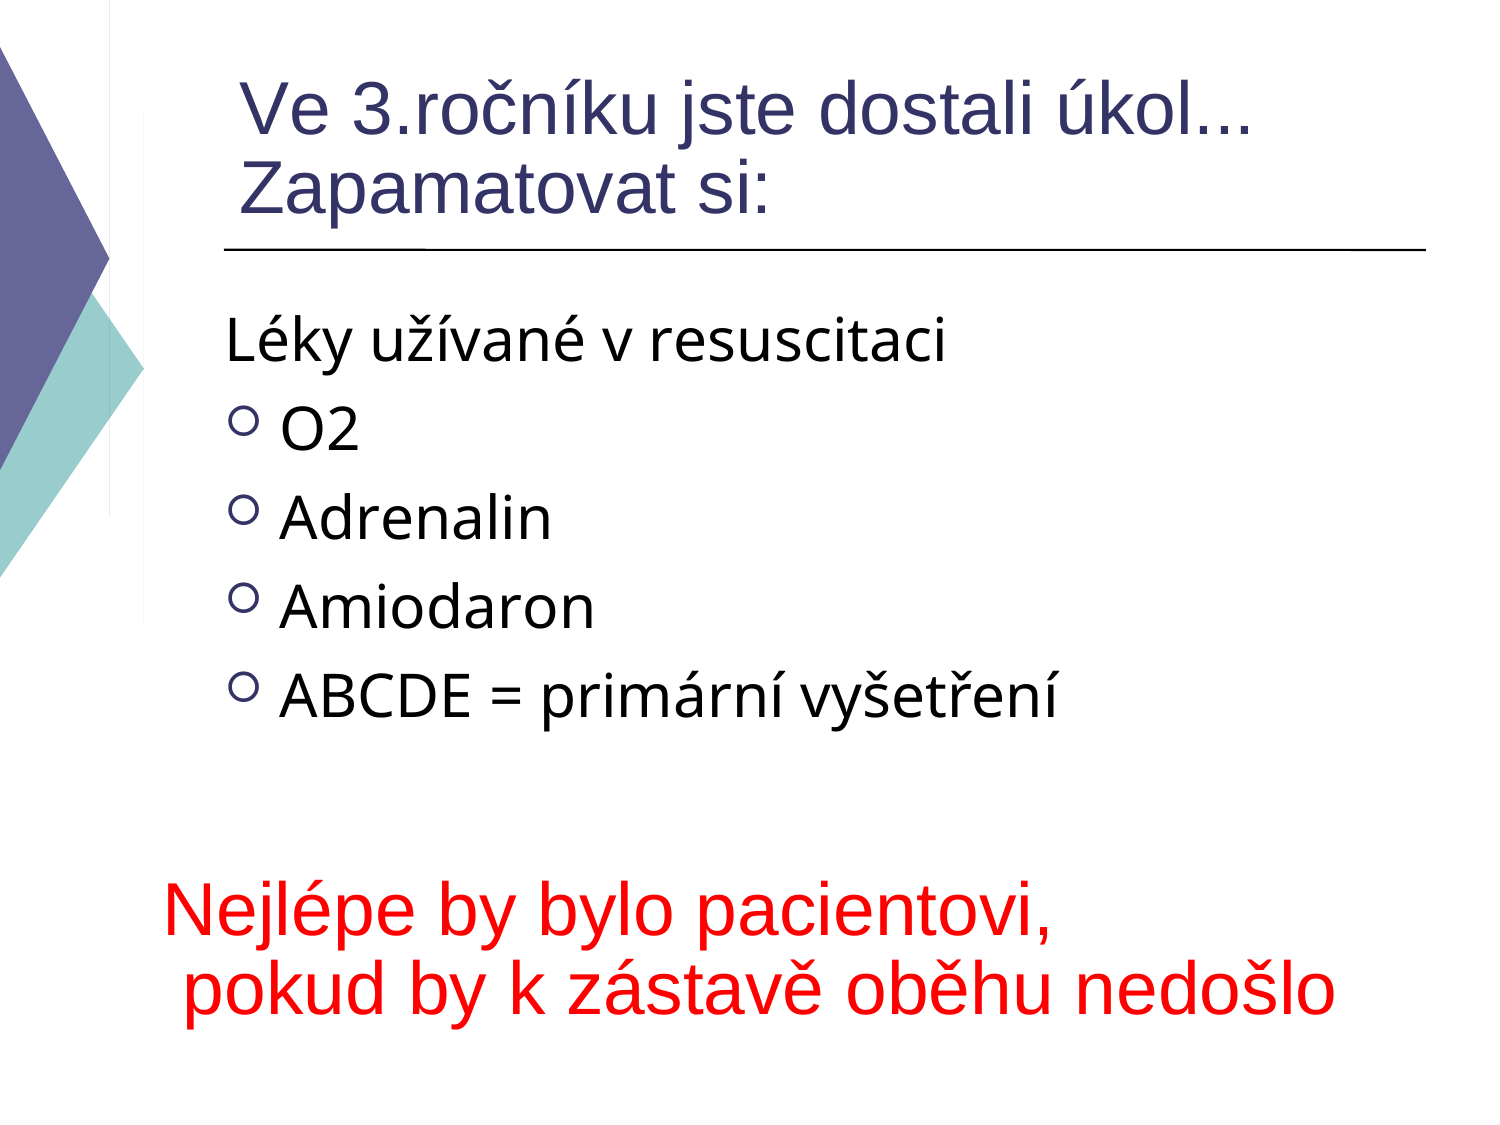

# Ve 3.ročníku jste dostali úkol... Zapamatovat si:
Léky užívané v resuscitaci
O2
Adrenalin
Amiodaron
ABCDE = primární vyšetření
Nejlépe by bylo pacientovi,
 pokud by k zástavě oběhu nedošlo